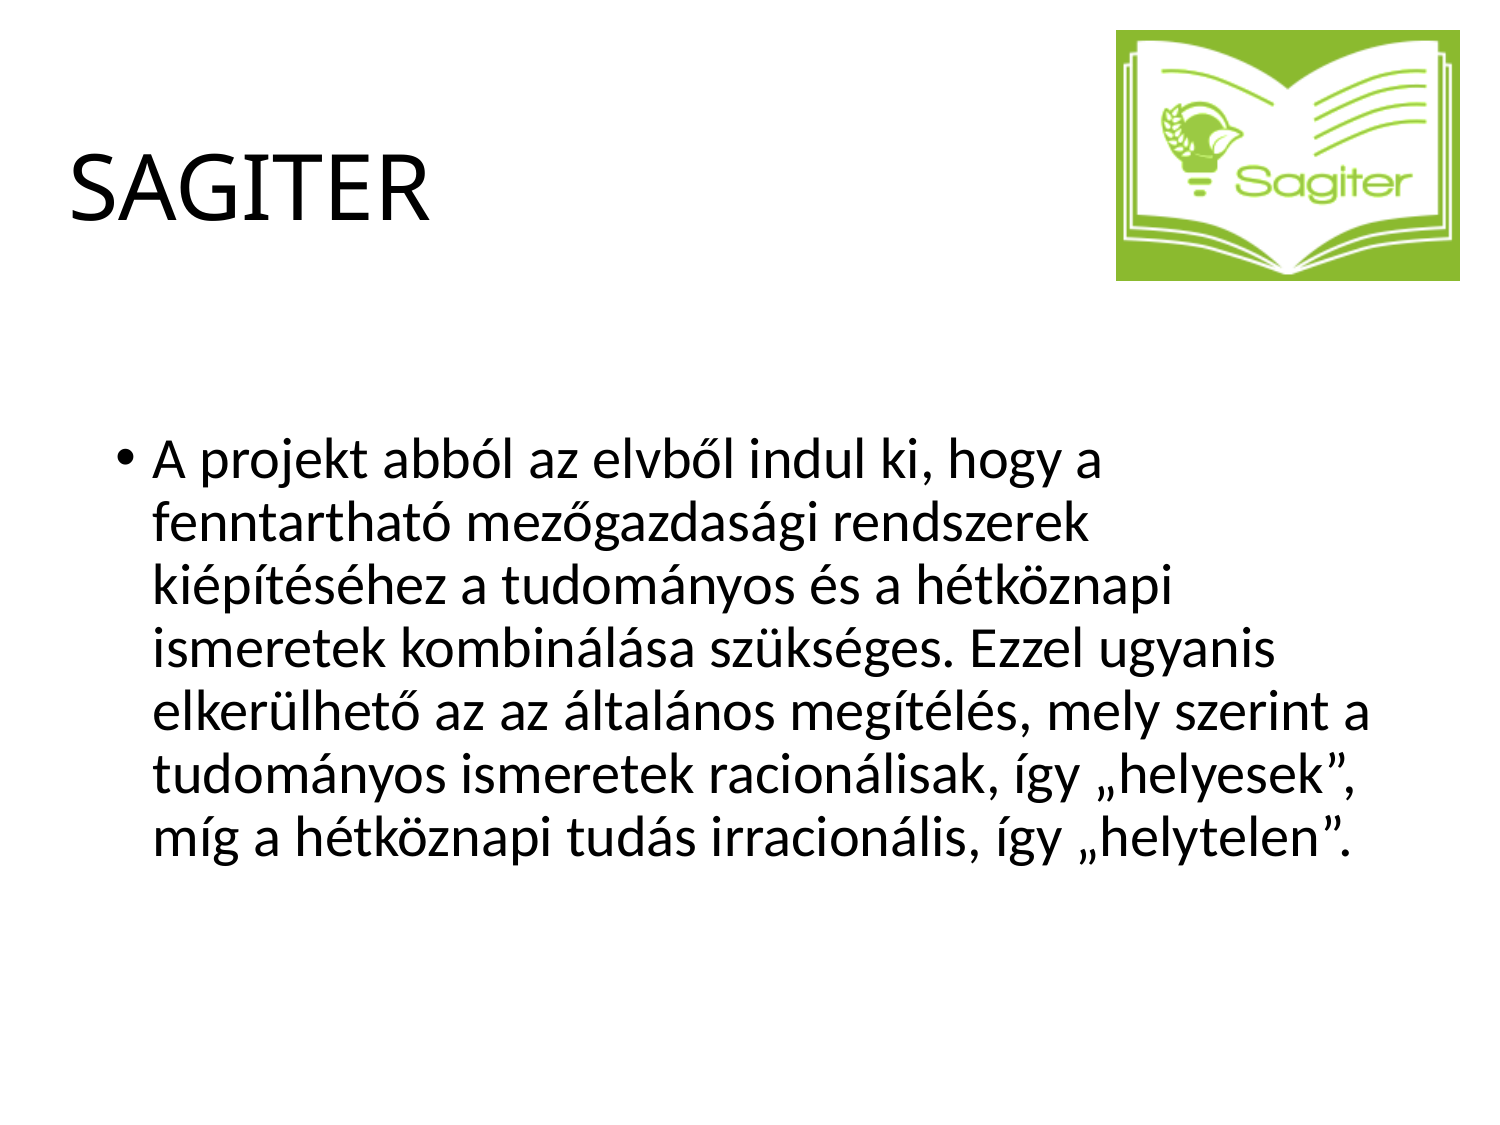

# SAGITER
A projekt abból az elvből indul ki, hogy a fenntartható mezőgazdasági rendszerek kiépítéséhez a tudományos és a hétköznapi ismeretek kombinálása szükséges. Ezzel ugyanis elkerülhető az az általános megítélés, mely szerint a tudományos ismeretek racionálisak, így „helyesek”, míg a hétköznapi tudás irracionális, így „helytelen”.